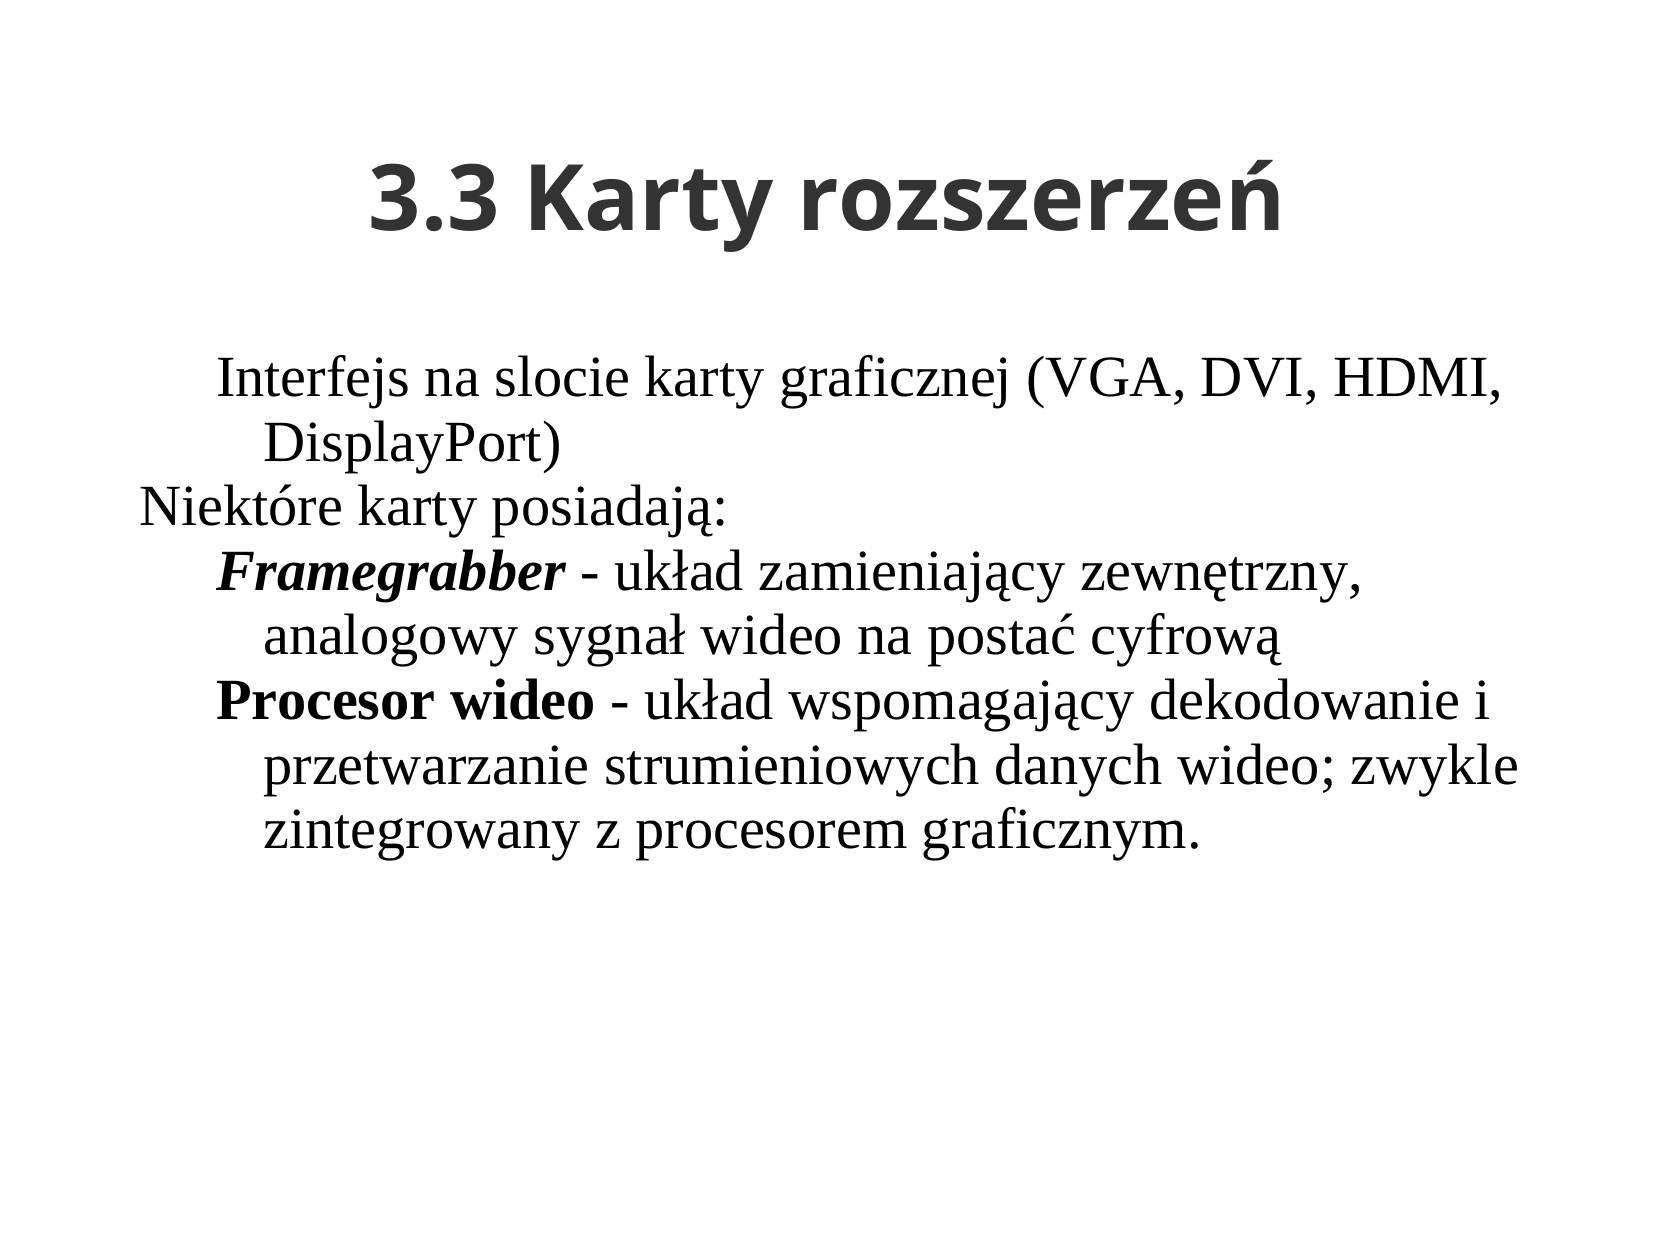

# 3.3 Karty rozszerzeń
Interfejs na slocie karty graficznej (VGA, DVI, HDMI, DisplayPort)
Niektóre karty posiadają:
Framegrabber - układ zamieniający zewnętrzny, analogowy sygnał wideo na postać cyfrową
Procesor wideo - układ wspomagający dekodowanie i przetwarzanie strumieniowych danych wideo; zwykle zintegrowany z procesorem graficznym.